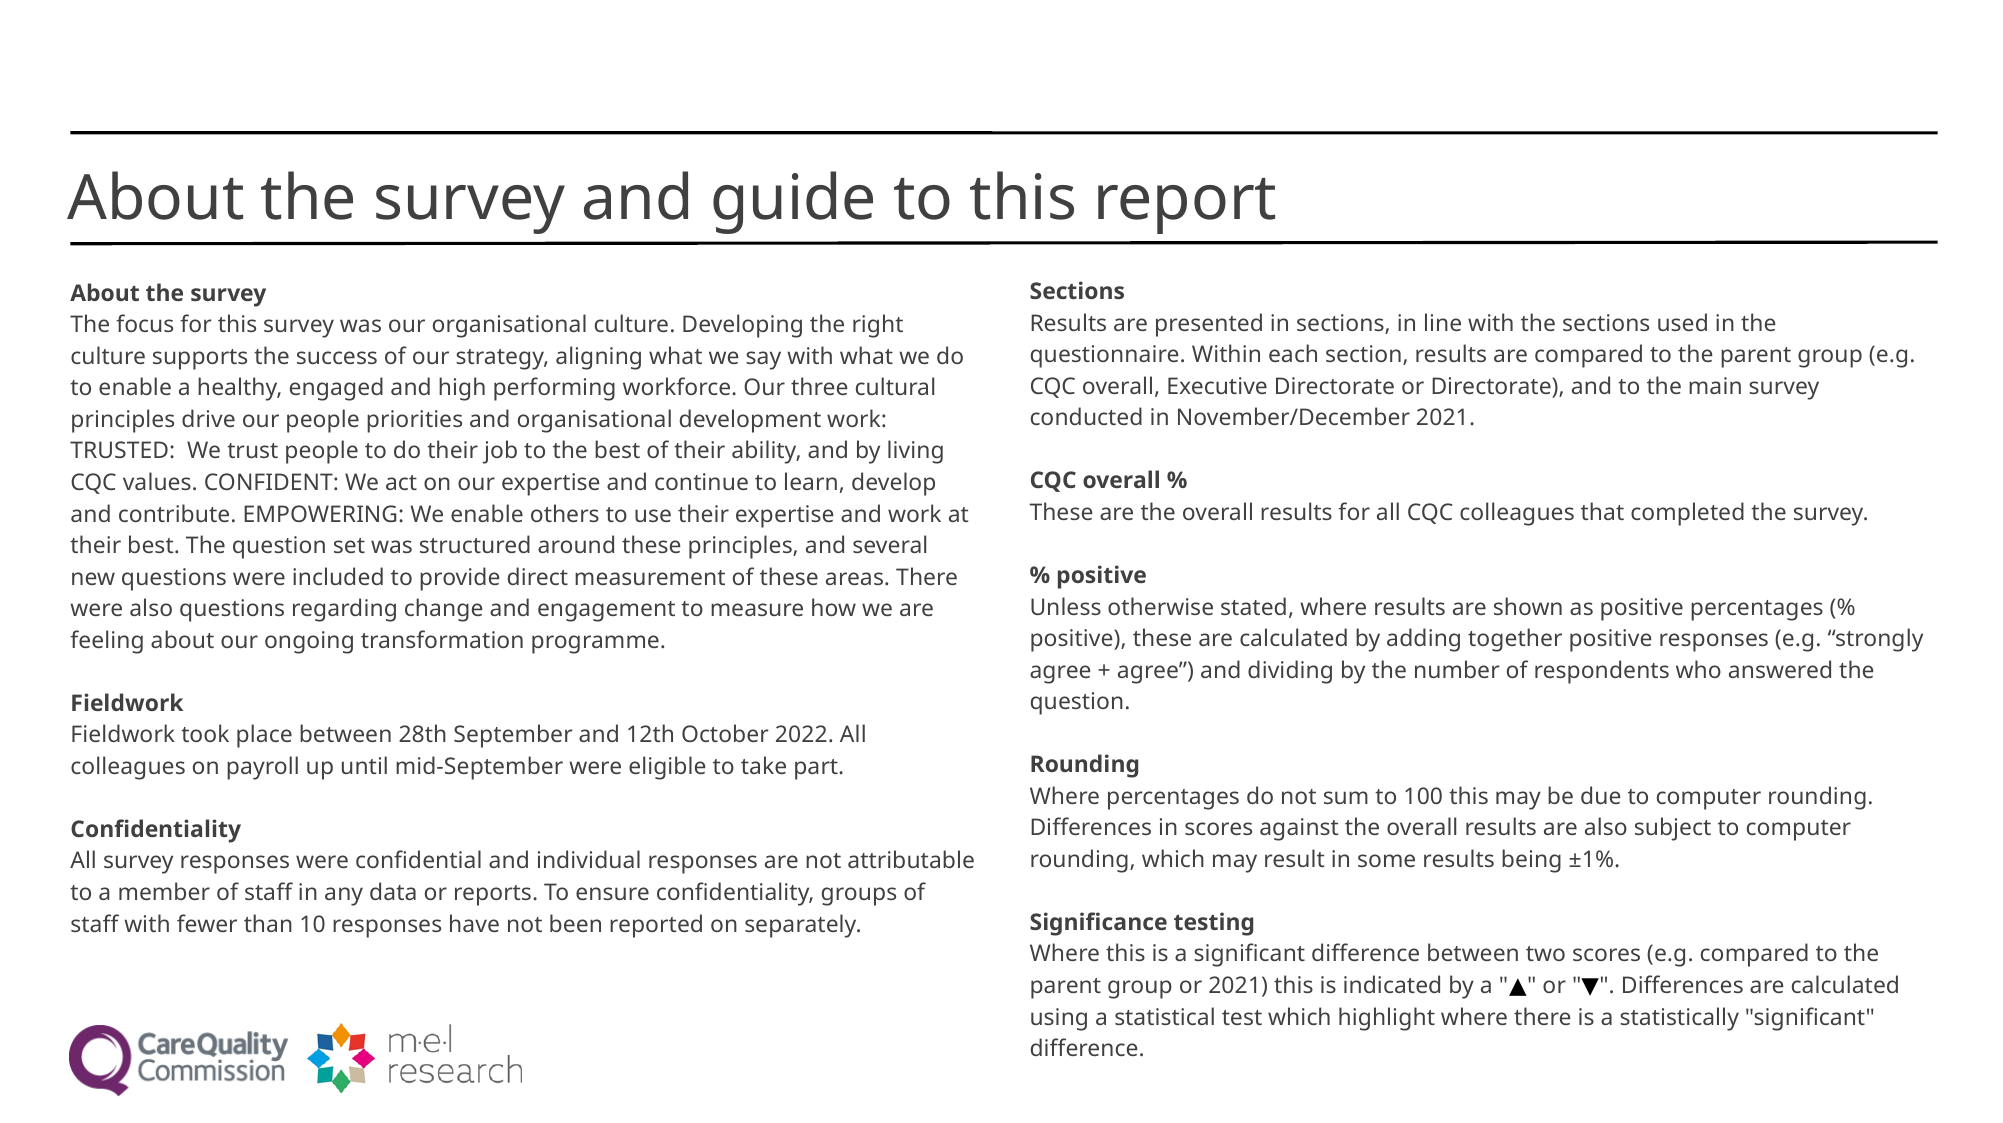

# About the survey and guide to this report
Sections
Results are presented in sections, in line with the sections used in the questionnaire. Within each section, results are compared to the parent group (e.g. CQC overall, Executive Directorate or Directorate), and to the main survey conducted in November/December 2021.
﻿
CQC overall %
These are the overall results for all CQC colleagues that completed the survey.
﻿
% positive
Unless otherwise stated, where results are shown as positive percentages (% positive), these are calculated by adding together positive responses (e.g. “strongly agree + agree”) and dividing by the number of respondents who answered the question.
﻿
Rounding
Where percentages do not sum to 100 this may be due to computer rounding. Differences in scores against the overall results are also subject to computer rounding, which may result in some results being ±1%.
﻿
Significance testing
Where this is a significant difference between two scores (e.g. compared to the parent group or 2021) this is indicated by a "▲" or "▼". Differences are calculated using a statistical test which highlight where there is a statistically "significant" difference.
About the survey
The focus for this survey was our organisational culture. Developing the right culture supports the success of our strategy, aligning what we say with what we do to enable a healthy, engaged and high performing workforce. Our three cultural principles drive our people priorities and organisational development work: TRUSTED: We trust people to do their job to the best of their ability, and by living CQC values. CONFIDENT: We act on our expertise and continue to learn, develop and contribute. EMPOWERING: We enable others to use their expertise and work at their best. The question set was structured around these principles, and several new questions were included to provide direct measurement of these areas. There were also questions regarding change and engagement to measure how we are feeling about our ongoing transformation programme.
﻿
Fieldwork
Fieldwork took place between 28th September and 12th October 2022. All colleagues on payroll up until mid-September were eligible to take part.
﻿
Confidentiality
All survey responses were confidential and individual responses are not attributable to a member of staff in any data or reports. To ensure confidentiality, groups of staff with fewer than 10 responses have not been reported on separately.